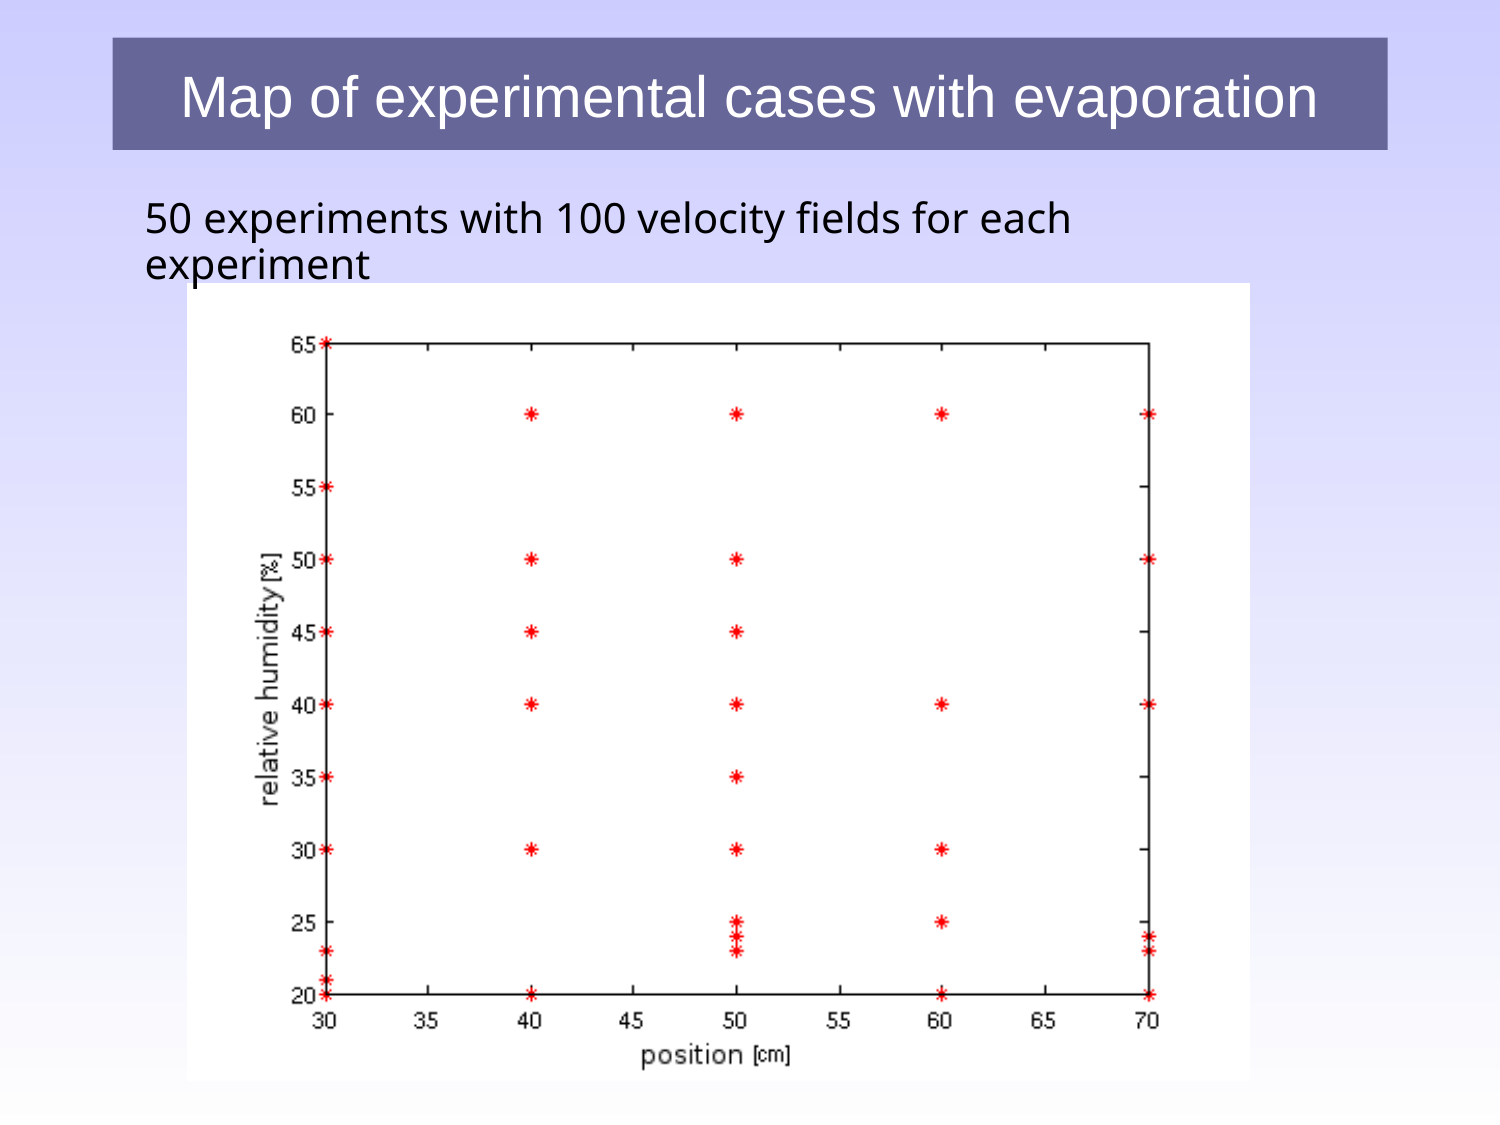

Map of experimental cases with evaporation
50 experiments with 100 velocity fields for each experiment